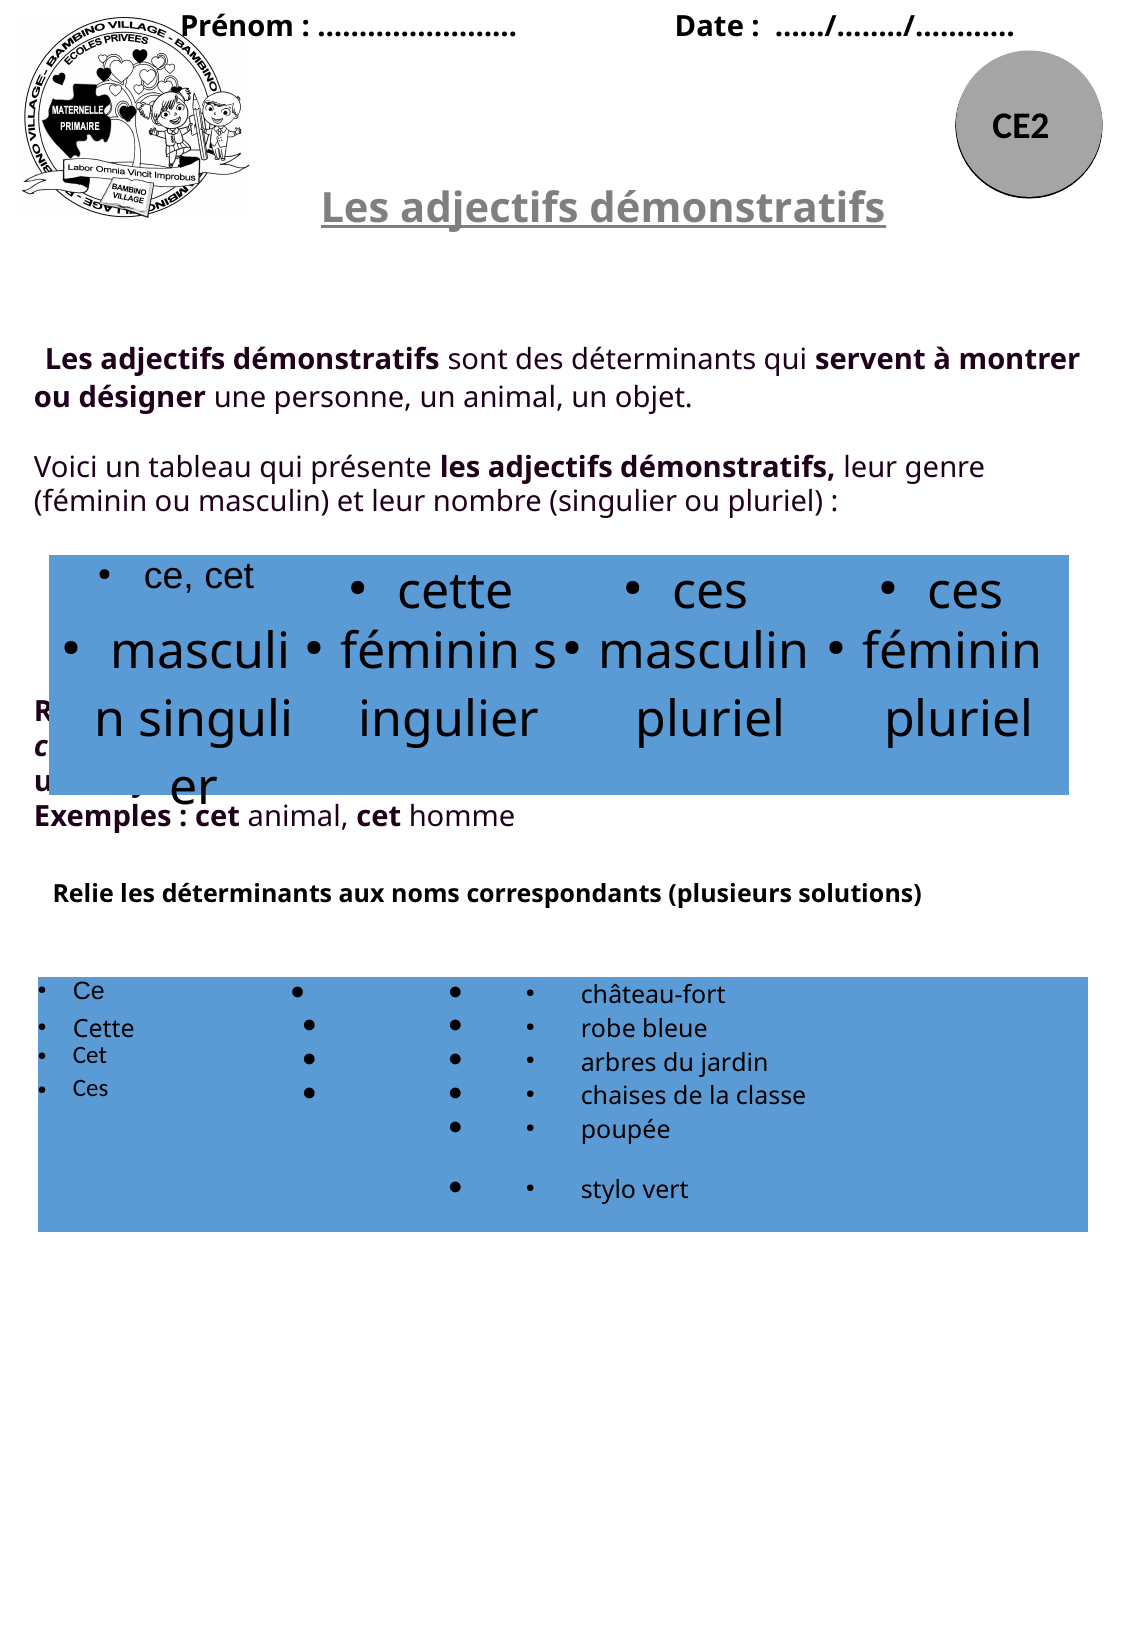

Prénom : …………………… Date : ……/……../…………
CE2
Les adjectifs démonstratifs
 Les adjectifs démonstratifs sont des déterminants qui servent à montrer ou désigner une personne, un animal, un objet.
Voici un tableau qui présente les adjectifs démonstratifs, leur genre (féminin ou masculin) et leur nombre (singulier ou pluriel) :
Remarque :
cet remplace ce devant un nom masculin singulier qui commence par une voyelle ou un h muet.
Exemples : cet animal, cet homme
| ce, cet | cette | ces | ces |
| --- | --- | --- | --- |
| masculin singulier | féminin singulier | masculin pluriel | féminin pluriel |
Relie les déterminants aux noms correspondants (plusieurs solutions)
| Ce | ● | ● | château-fort |
| --- | --- | --- | --- |
| Cette | ● | ● | robe bleue |
| Cet | ● | ● | arbres du jardin |
| Ces | ● | ● | chaises de la classe |
| | | ● | poupée |
| | | ● | stylo vert |